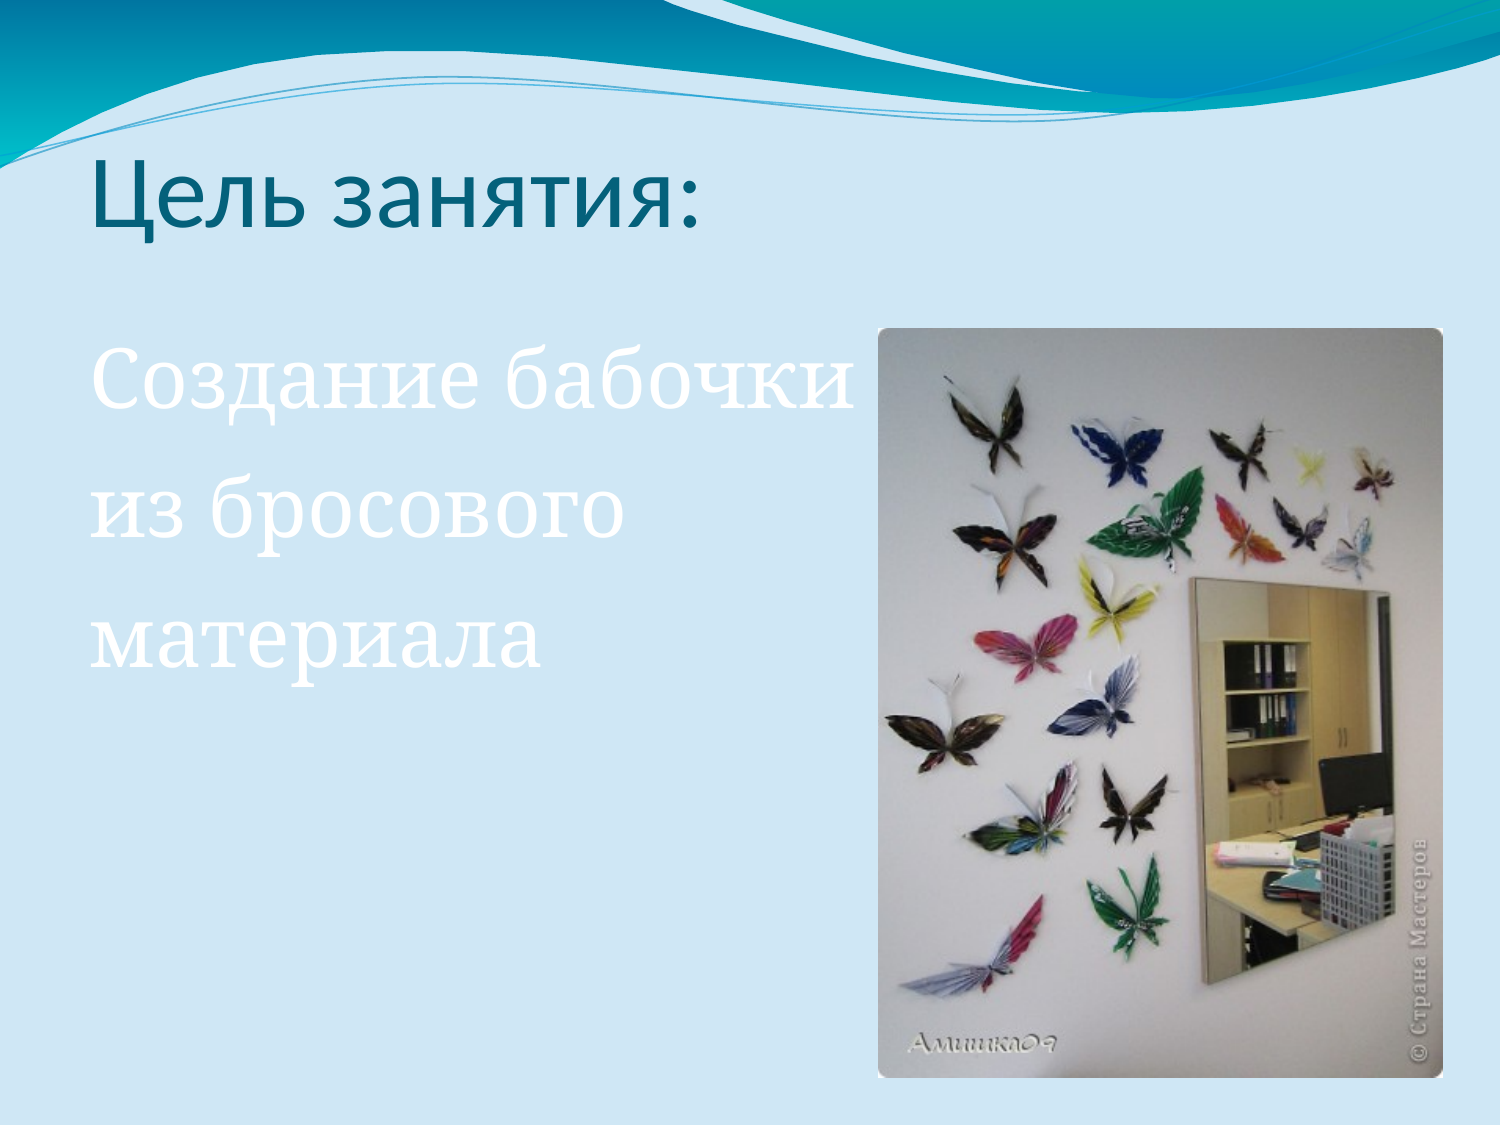

# Цель занятия:
Создание бабочки
из бросового
материала